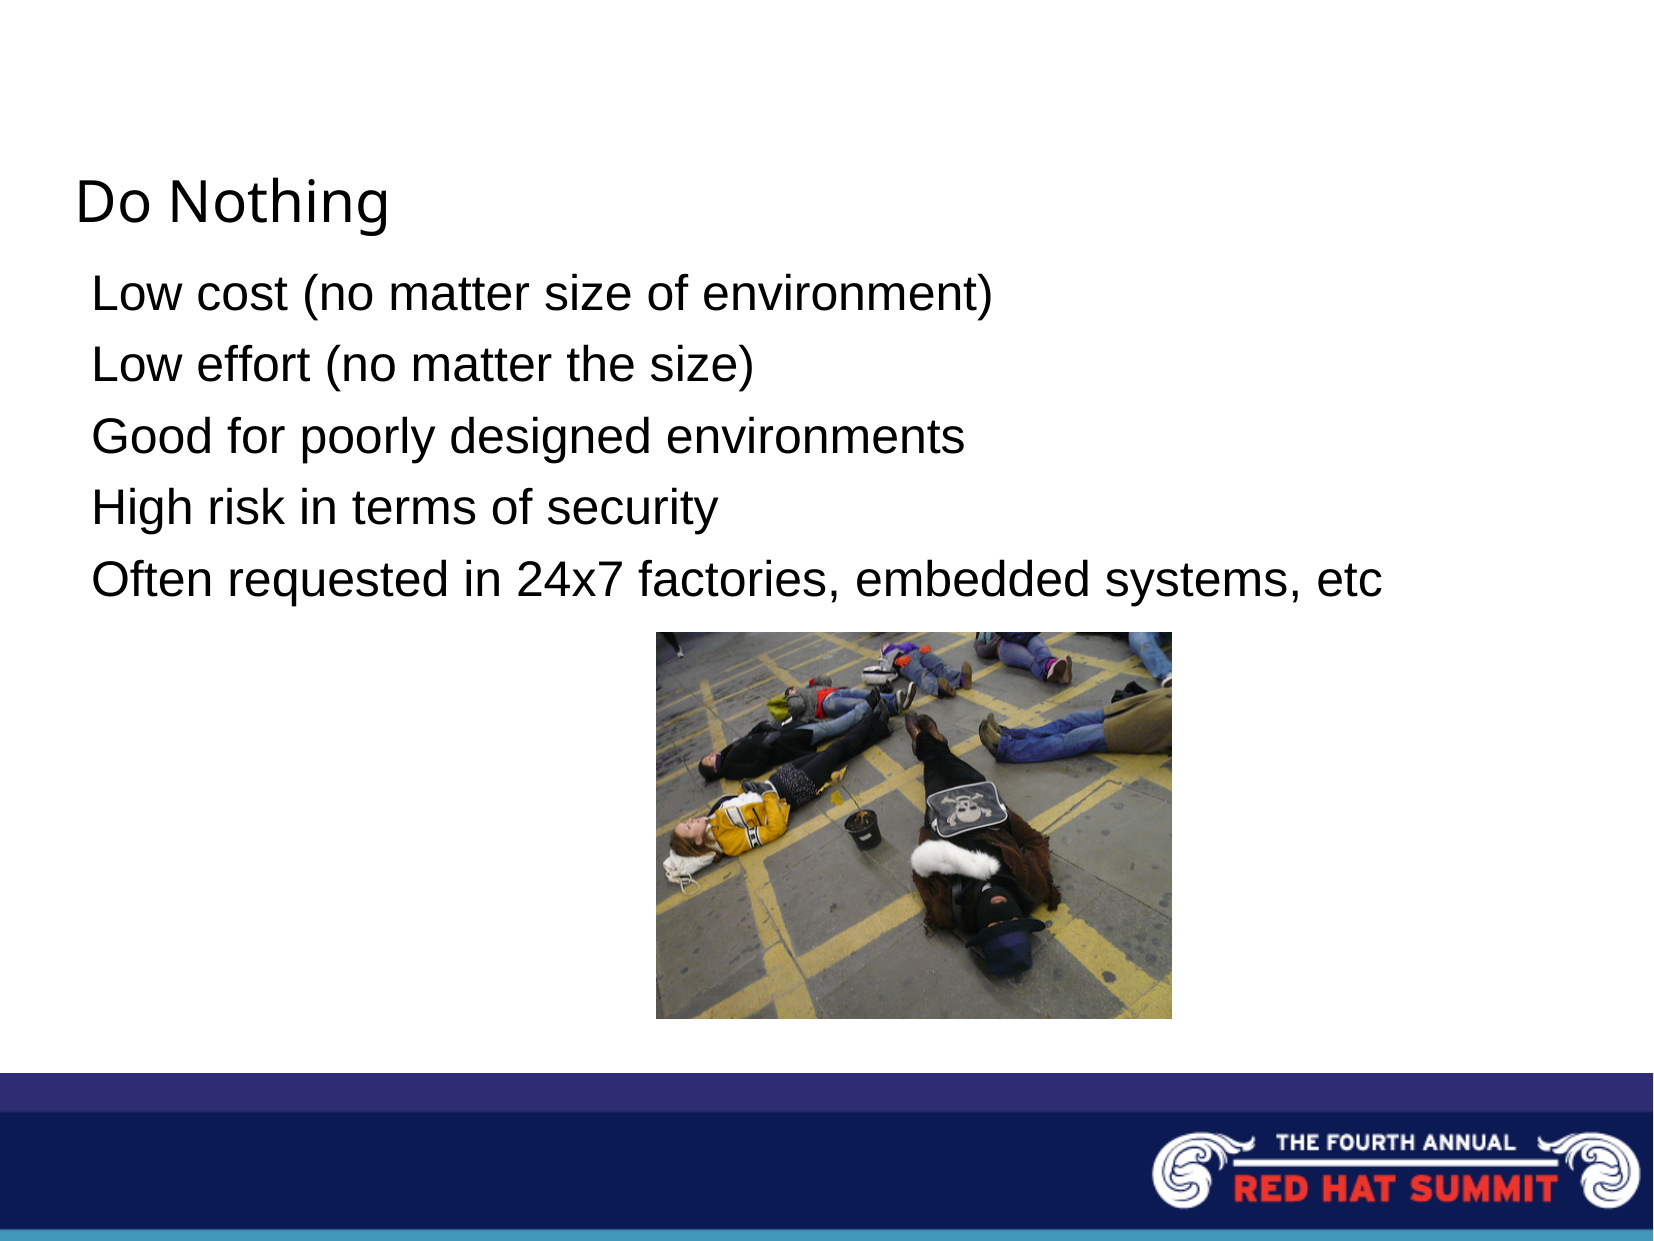

# Do Nothing
 Low cost (no matter size of environment)
 Low effort (no matter the size)
 Good for poorly designed environments
 High risk in terms of security
 Often requested in 24x7 factories, embedded systems, etc